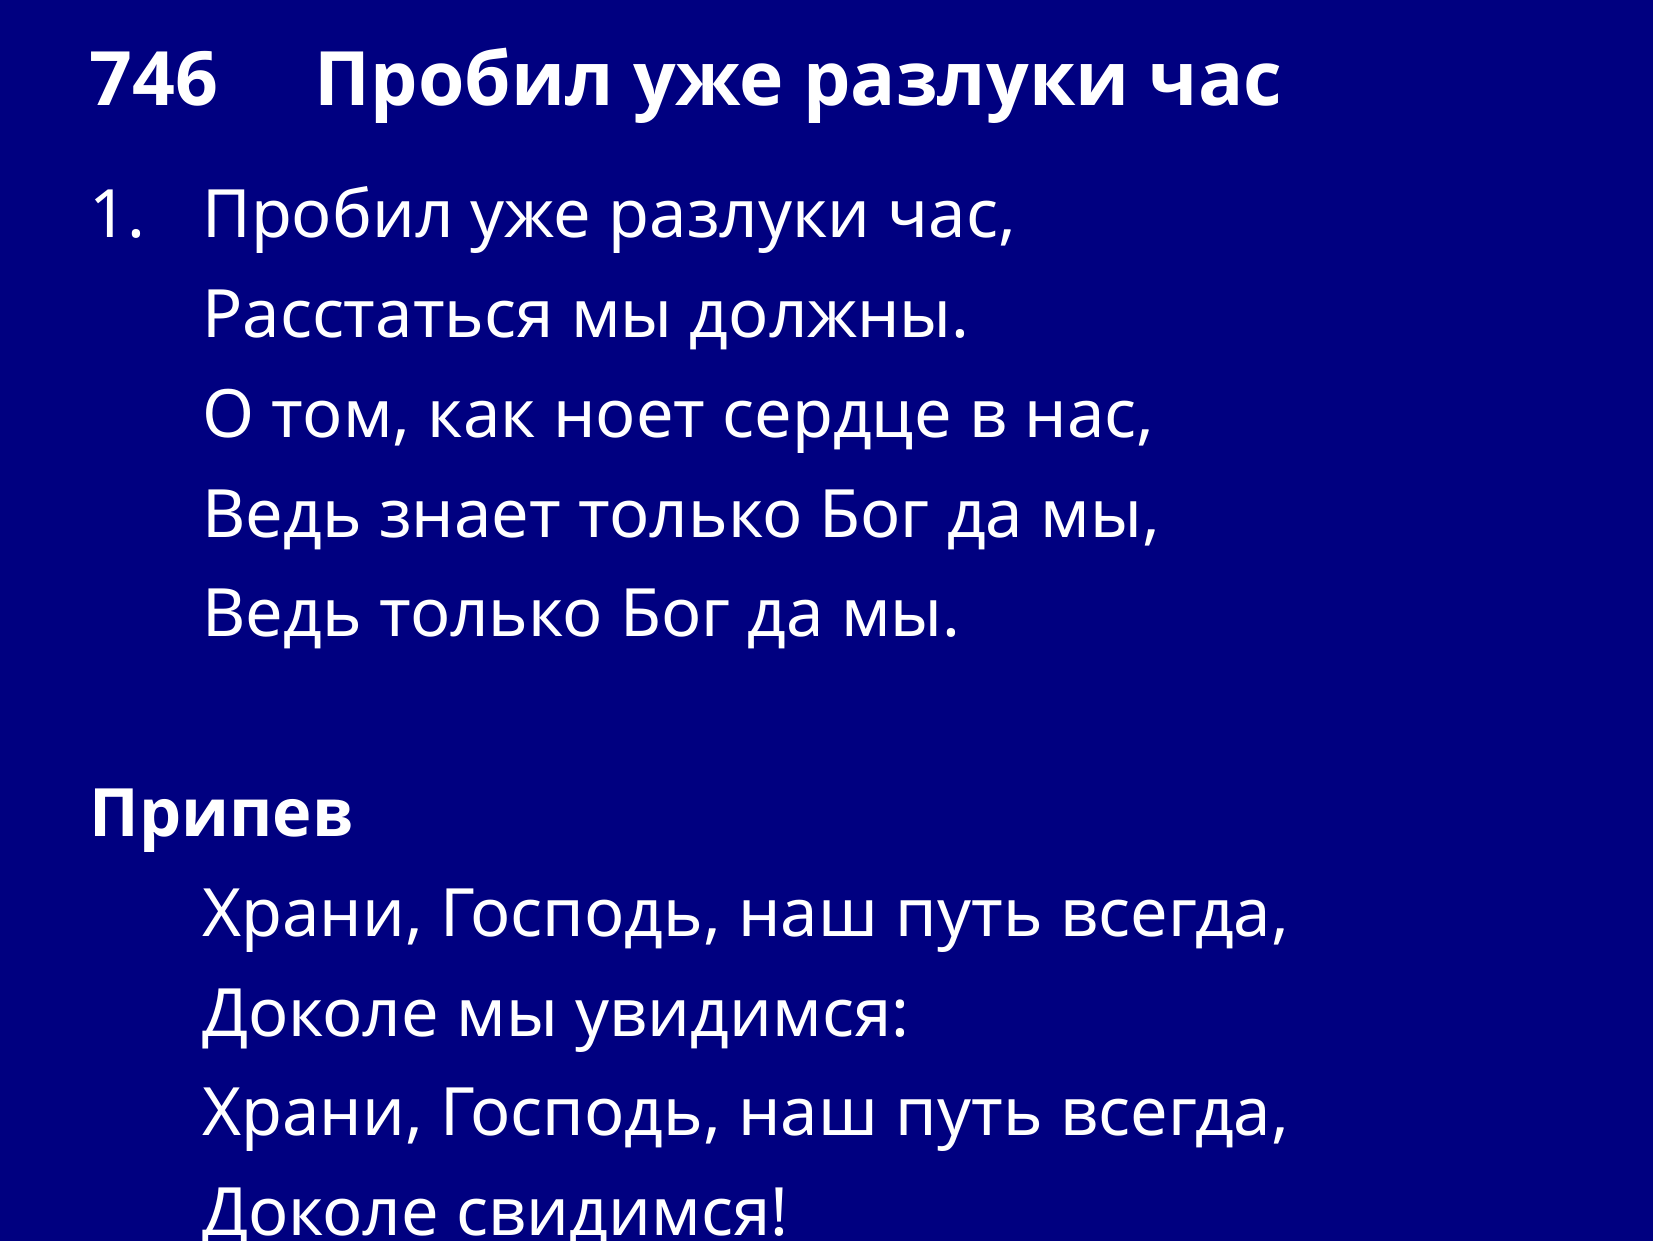

746	Пробил уже разлуки час
1.	Пробил уже разлуки час,
	Расстаться мы должны.
	О том, как ноет сердце в нас,
	Ведь знает только Бог да мы,
	Ведь только Бог да мы.
Припев
	Храни, Господь, наш путь всегда,
	Доколе мы увидимся:
	Храни, Господь, наш путь всегда,
	Доколе свидимся!